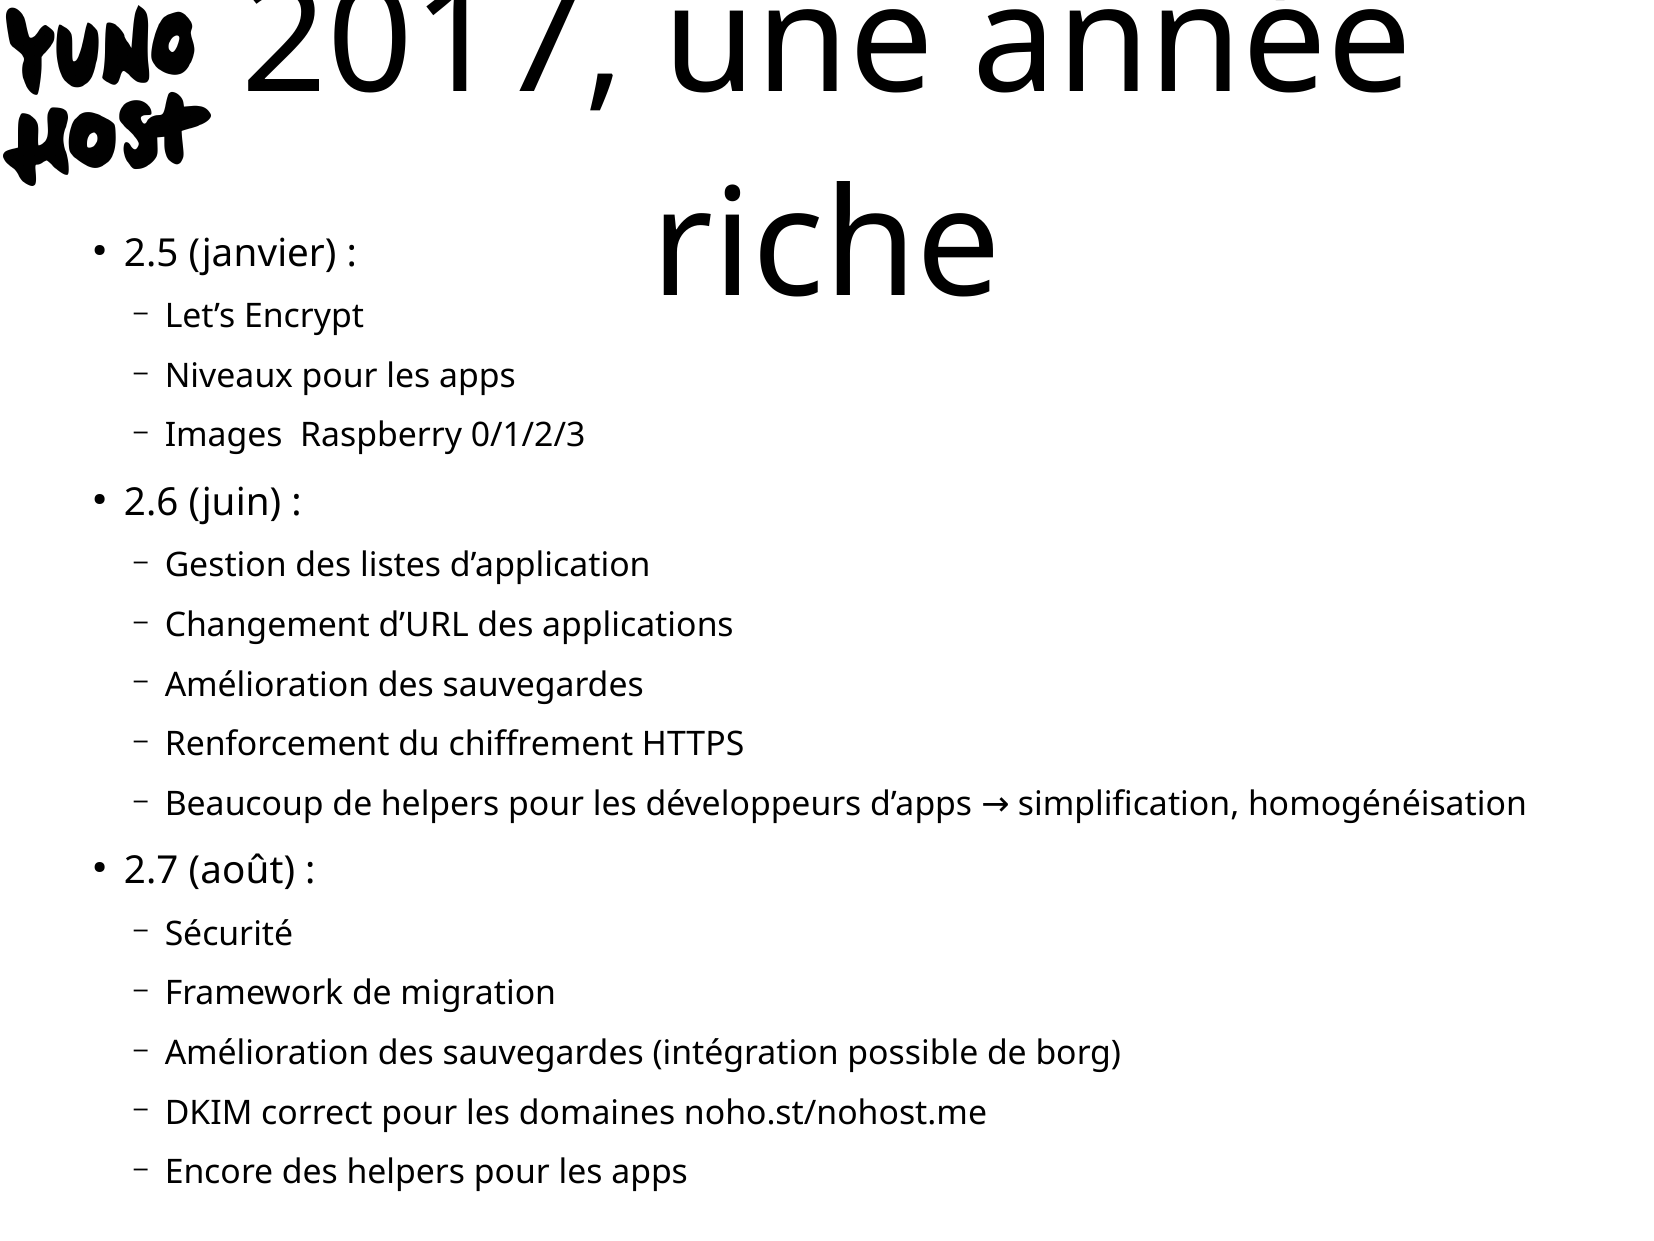

# 2017, une année riche
2.5 (janvier) :
Let’s Encrypt
Niveaux pour les apps
Images Raspberry 0/1/2/3
2.6 (juin) :
Gestion des listes d’application
Changement d’URL des applications
Amélioration des sauvegardes
Renforcement du chiffrement HTTPS
Beaucoup de helpers pour les développeurs d’apps → simplification, homogénéisation
2.7 (août) :
Sécurité
Framework de migration
Amélioration des sauvegardes (intégration possible de borg)
DKIM correct pour les domaines noho.st/nohost.me
Encore des helpers pour les apps